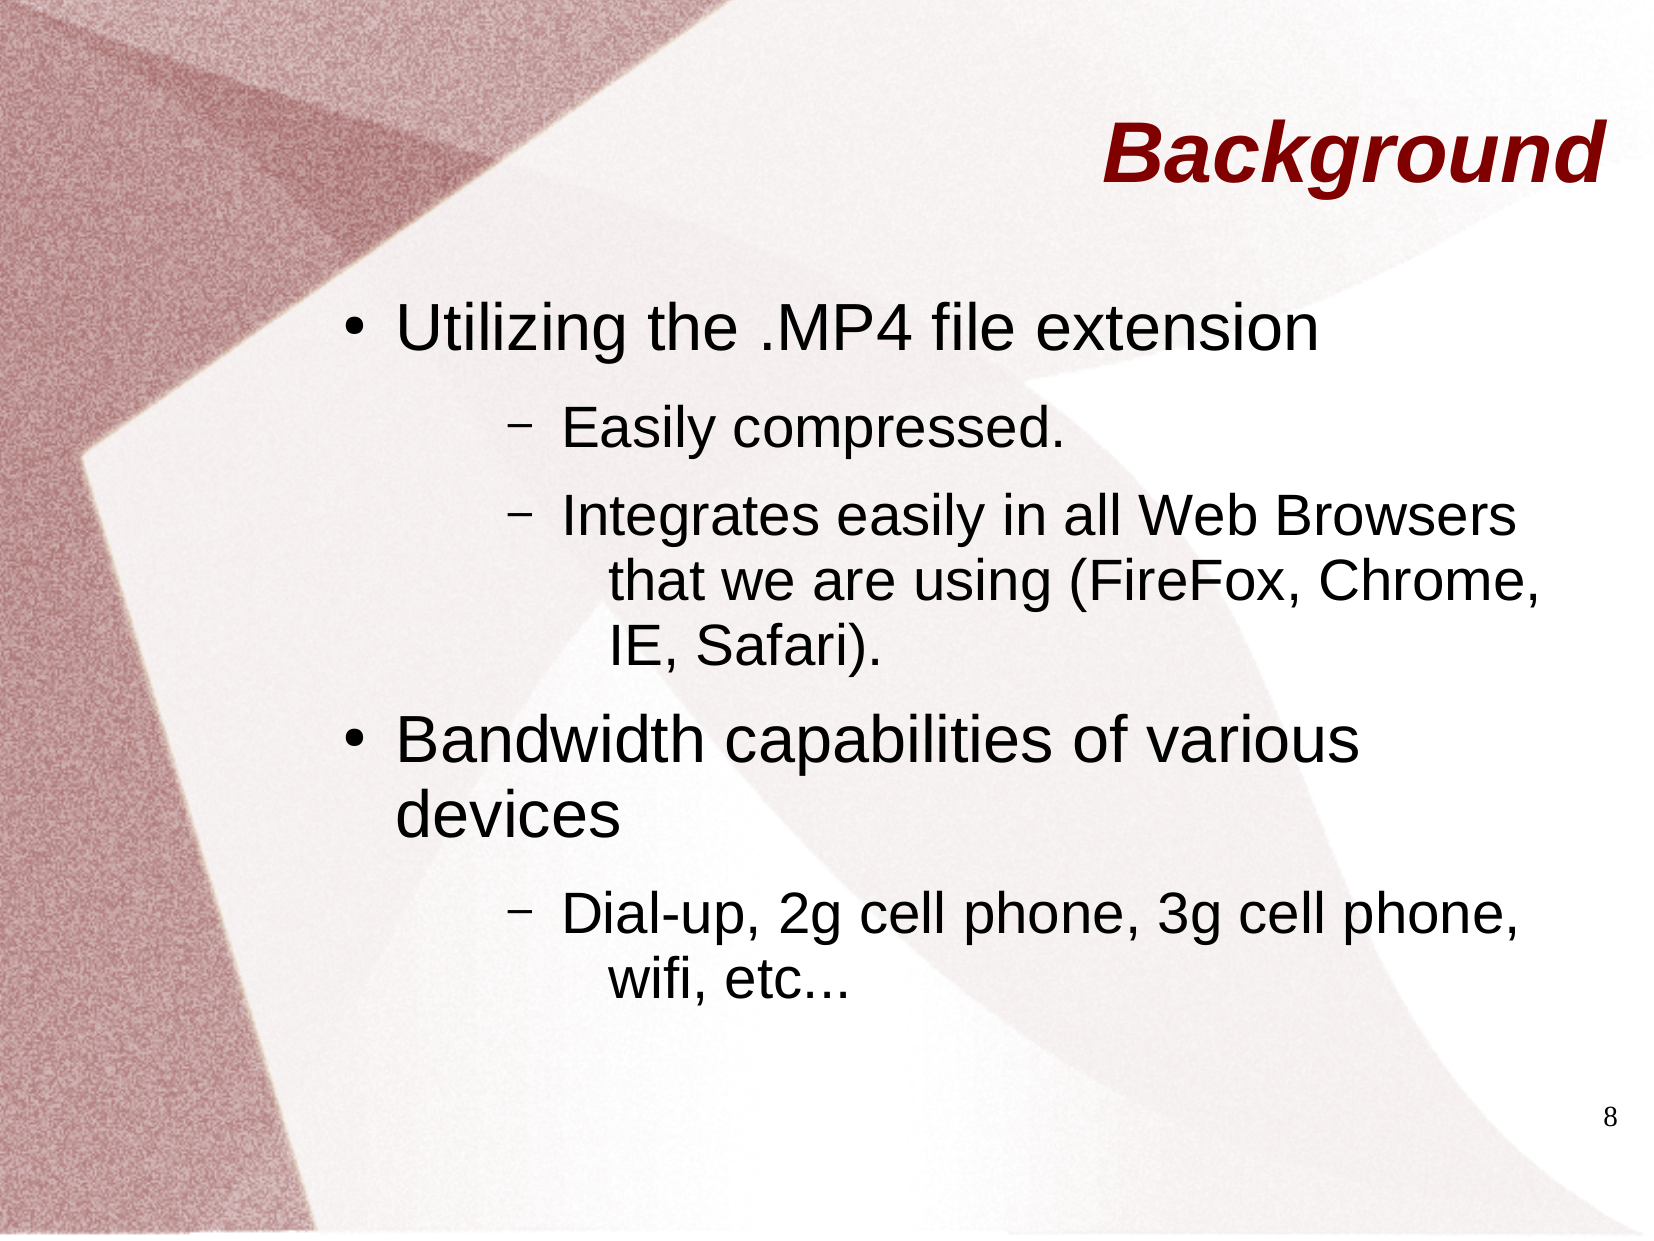

# Background
Utilizing the .MP4 file extension
Easily compressed.
Integrates easily in all Web Browsers that we are using (FireFox, Chrome, IE, Safari).
Bandwidth capabilities of various devices
Dial-up, 2g cell phone, 3g cell phone, wifi, etc...
8